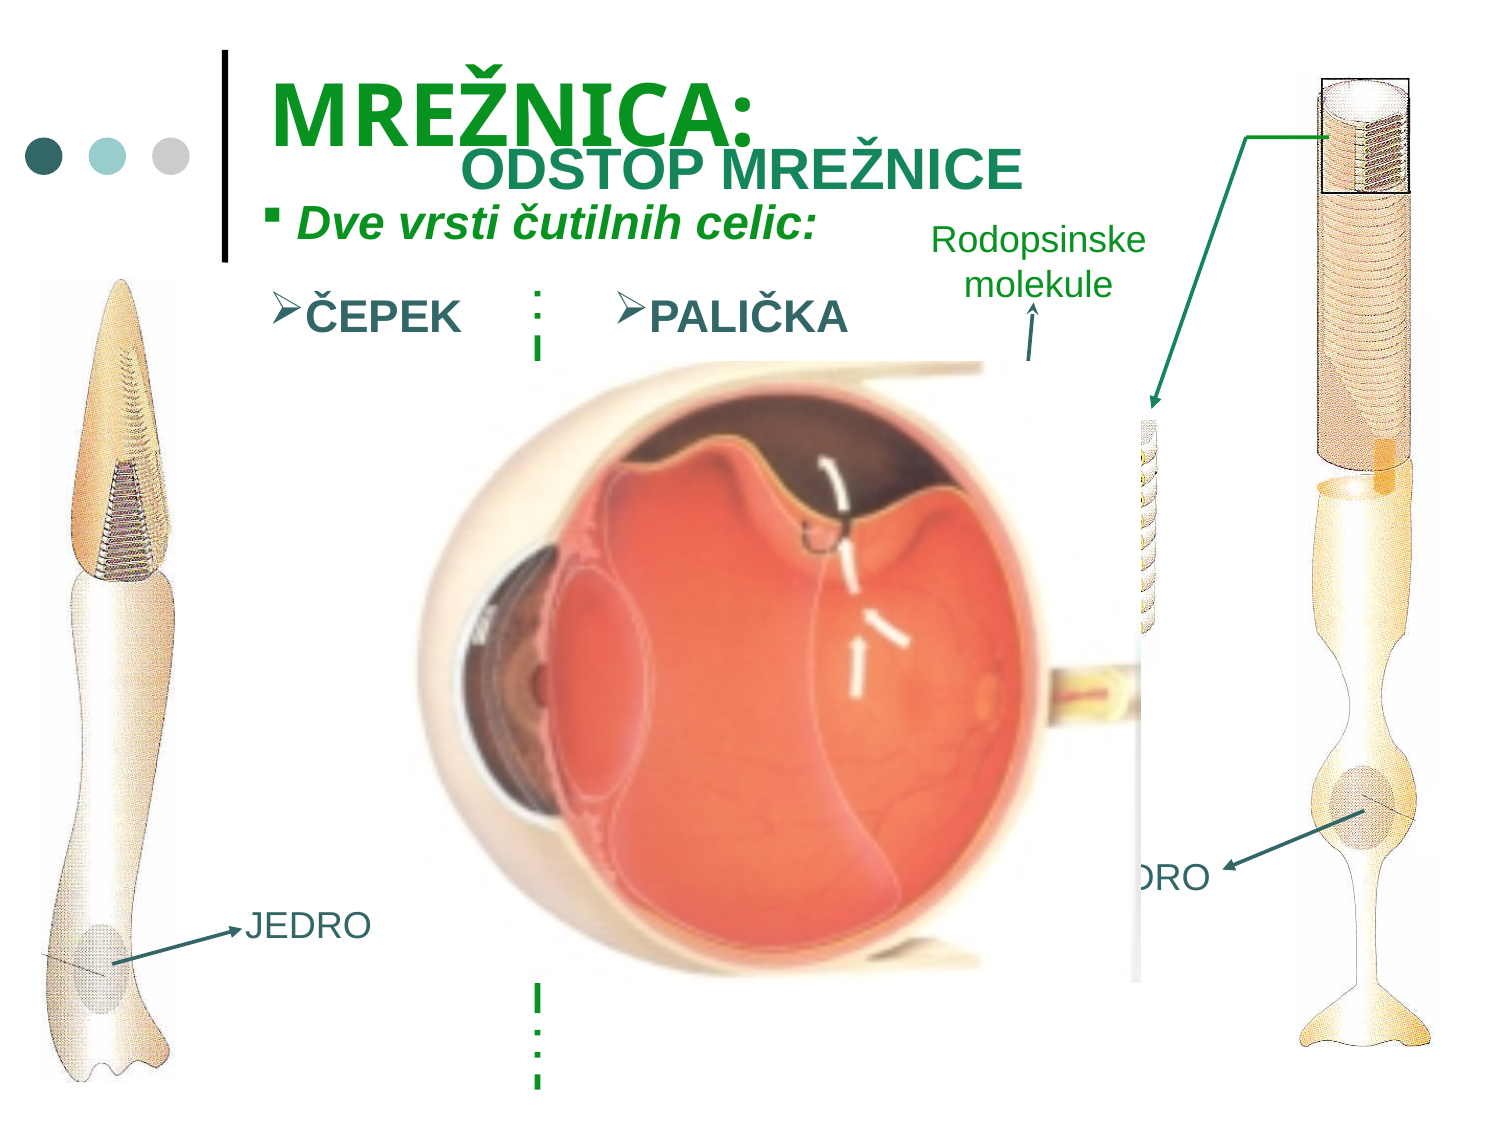

# MREŽNICA:
ODSTOP MREŽNICE
Dve vrsti čutilnih celic:
Rodopsinske
molekule
ČEPEK
PALIČKA
Membranasti
diski
JEDRO
JEDRO